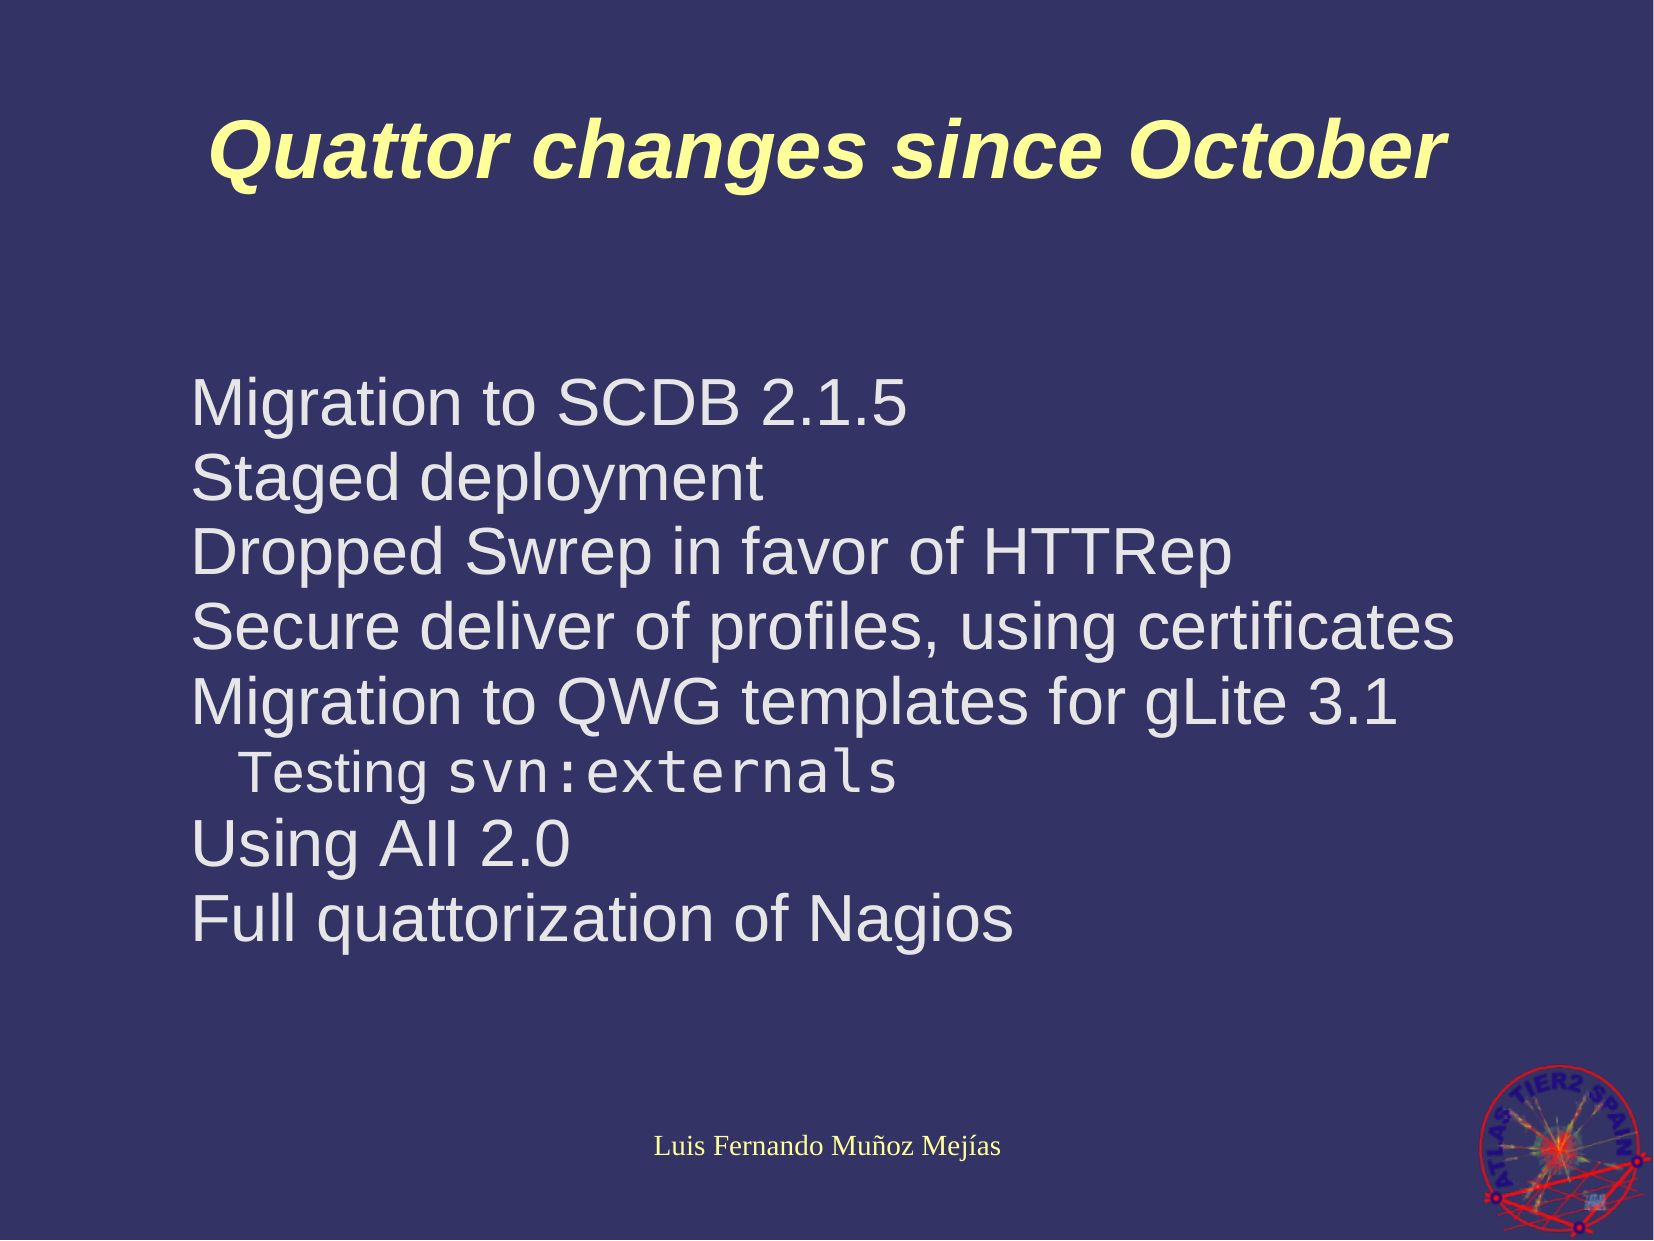

# Quattor changes since October
Migration to SCDB 2.1.5
Staged deployment
Dropped Swrep in favor of HTTRep
Secure deliver of profiles, using certificates
Migration to QWG templates for gLite 3.1
Testing svn:externals
Using AII 2.0
Full quattorization of Nagios
Luis Fernando Muñoz Mejías